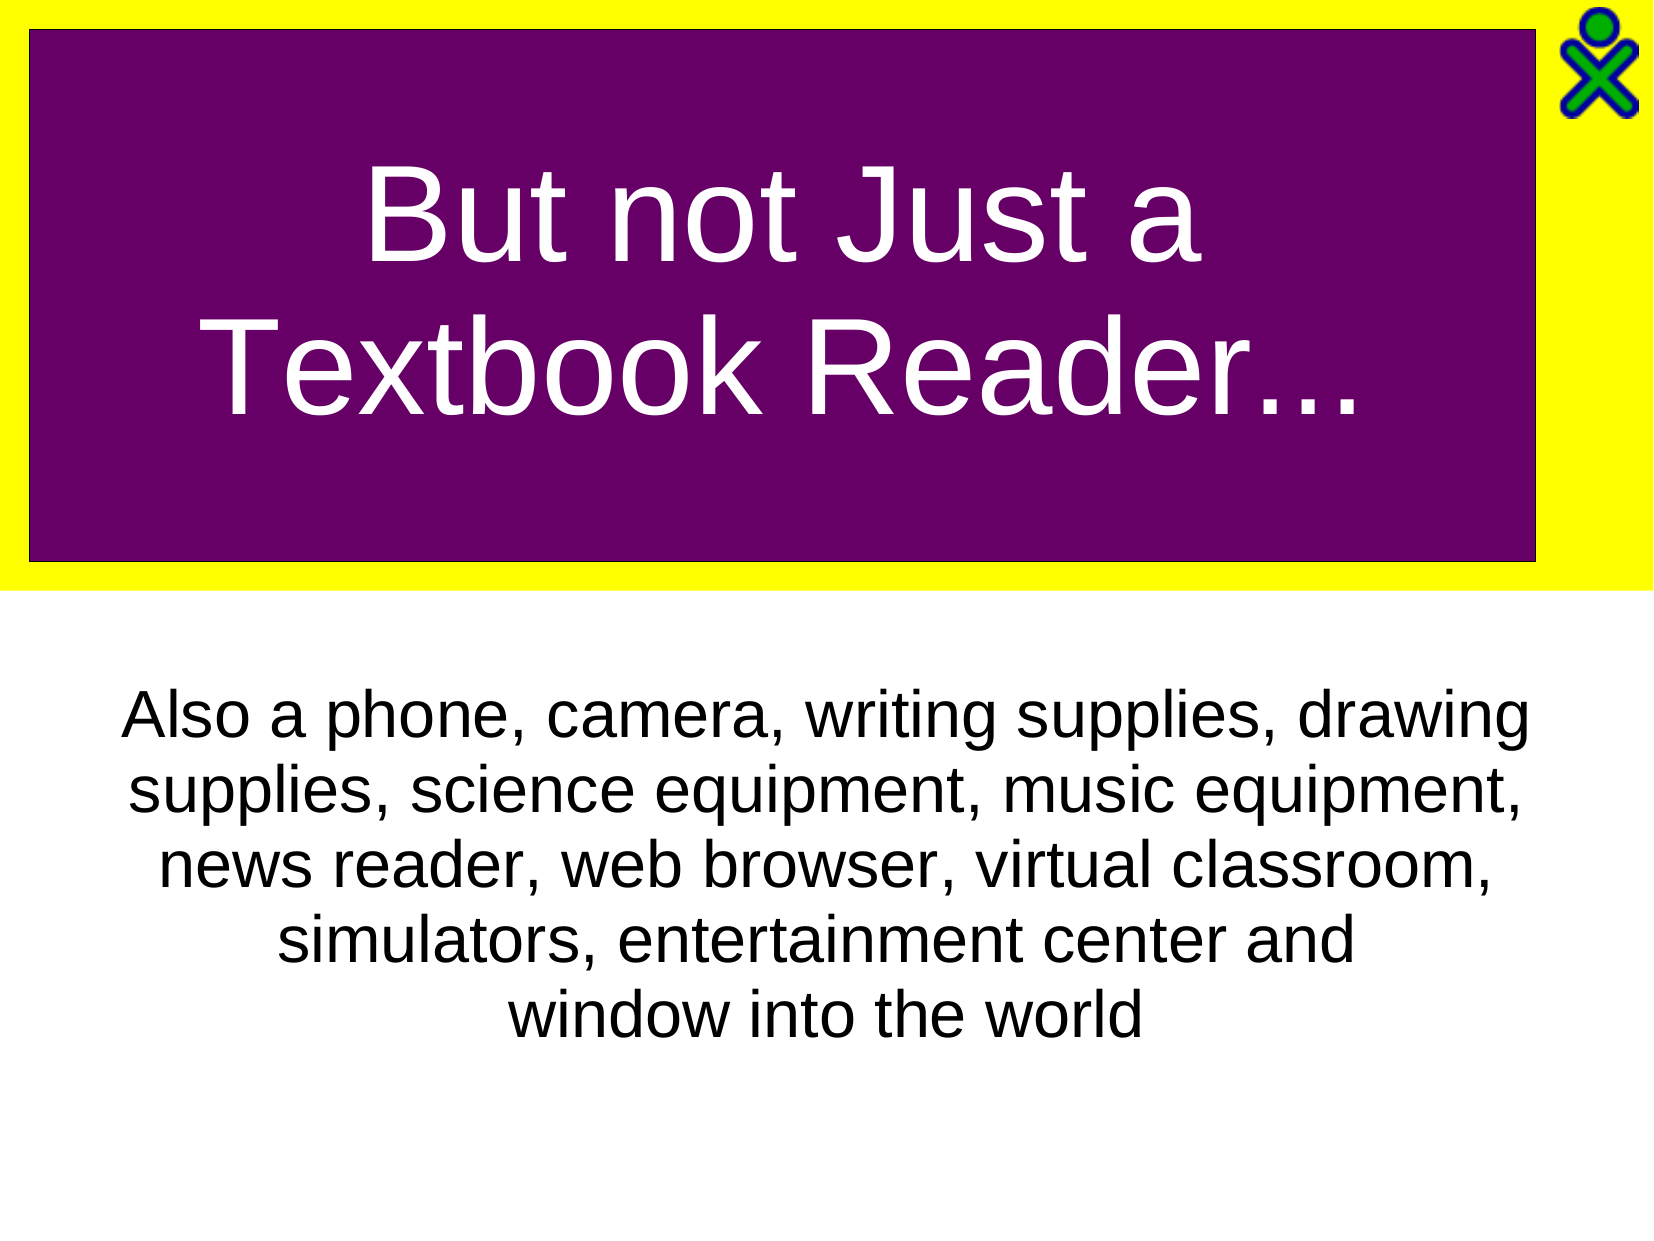

# But not Just a Textbook Reader...
Also a phone, camera, writing supplies, drawing supplies, science equipment, music equipment, news reader, web browser, virtual classroom, simulators, entertainment center and
window into the world